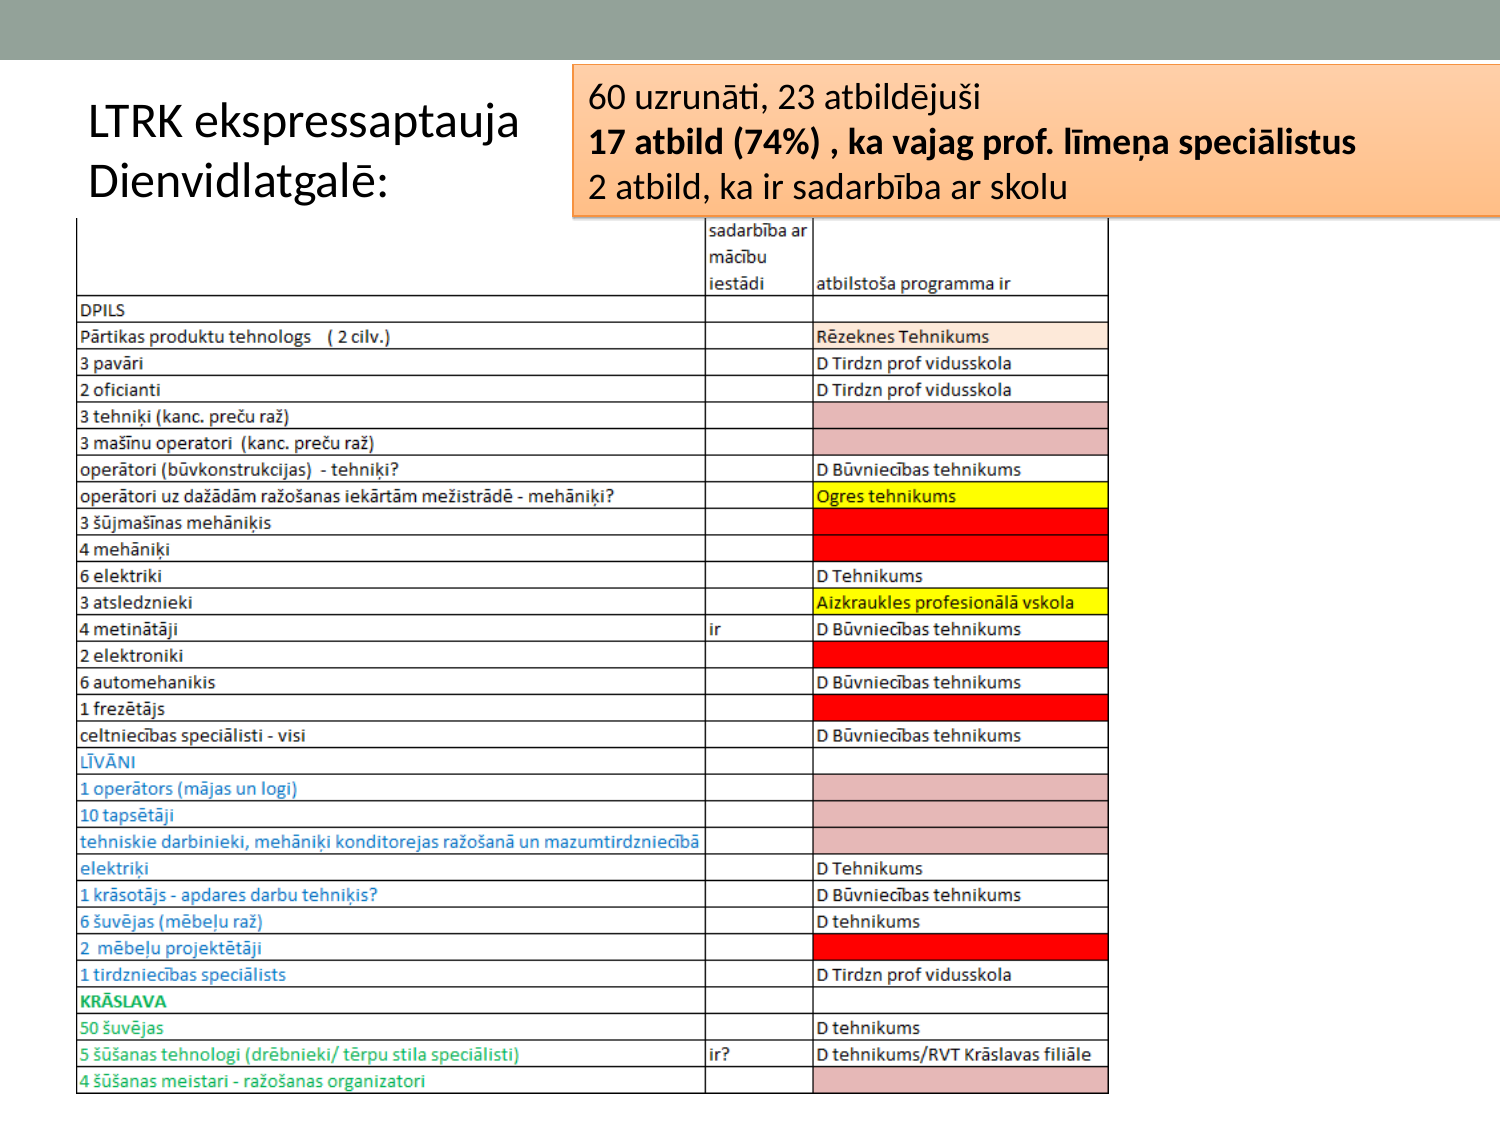

60 uzrunāti, 23 atbildējuši
17 atbild (74%) , ka vajag prof. līmeņa speciālistus
2 atbild, ka ir sadarbība ar skolu
LTRK ekspressaptauja
Dienvidlatgalē: